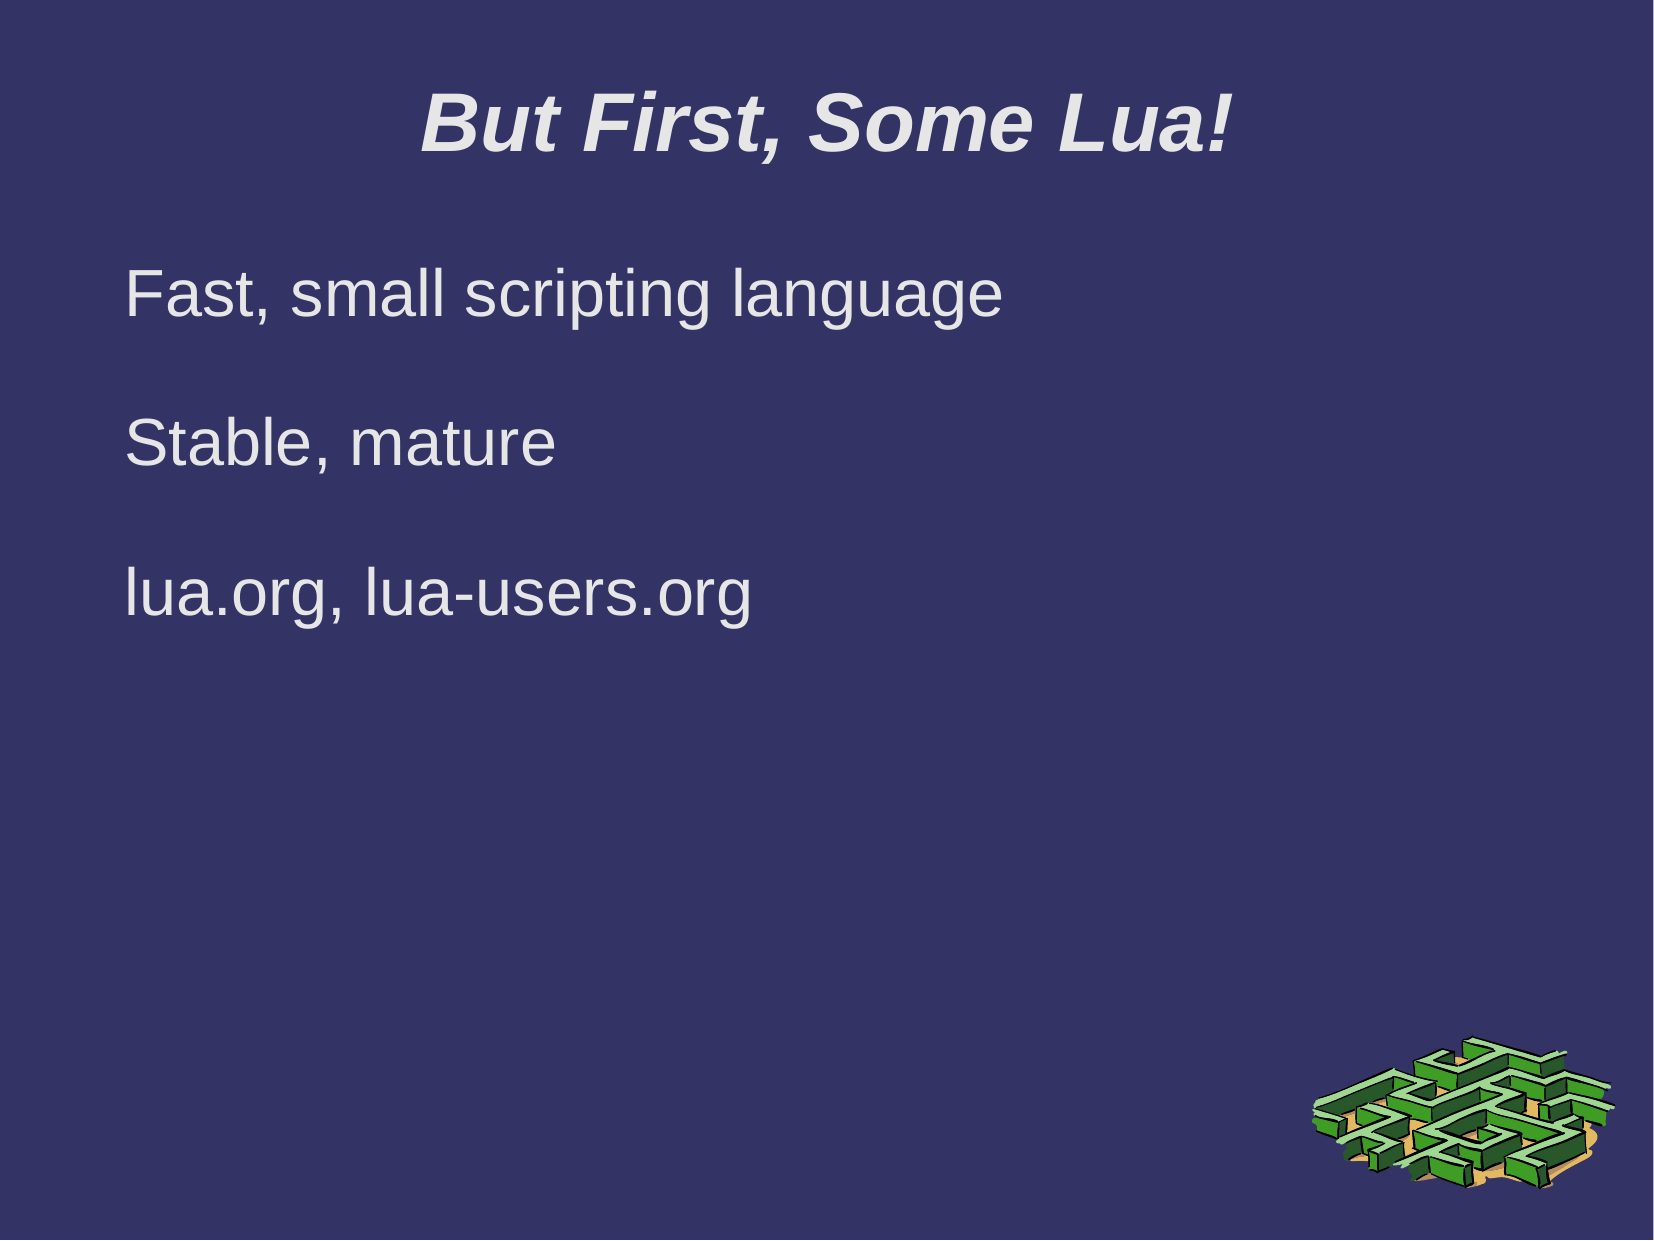

# But First, Some Lua!
Fast, small scripting language
Stable, mature
lua.org, lua-users.org